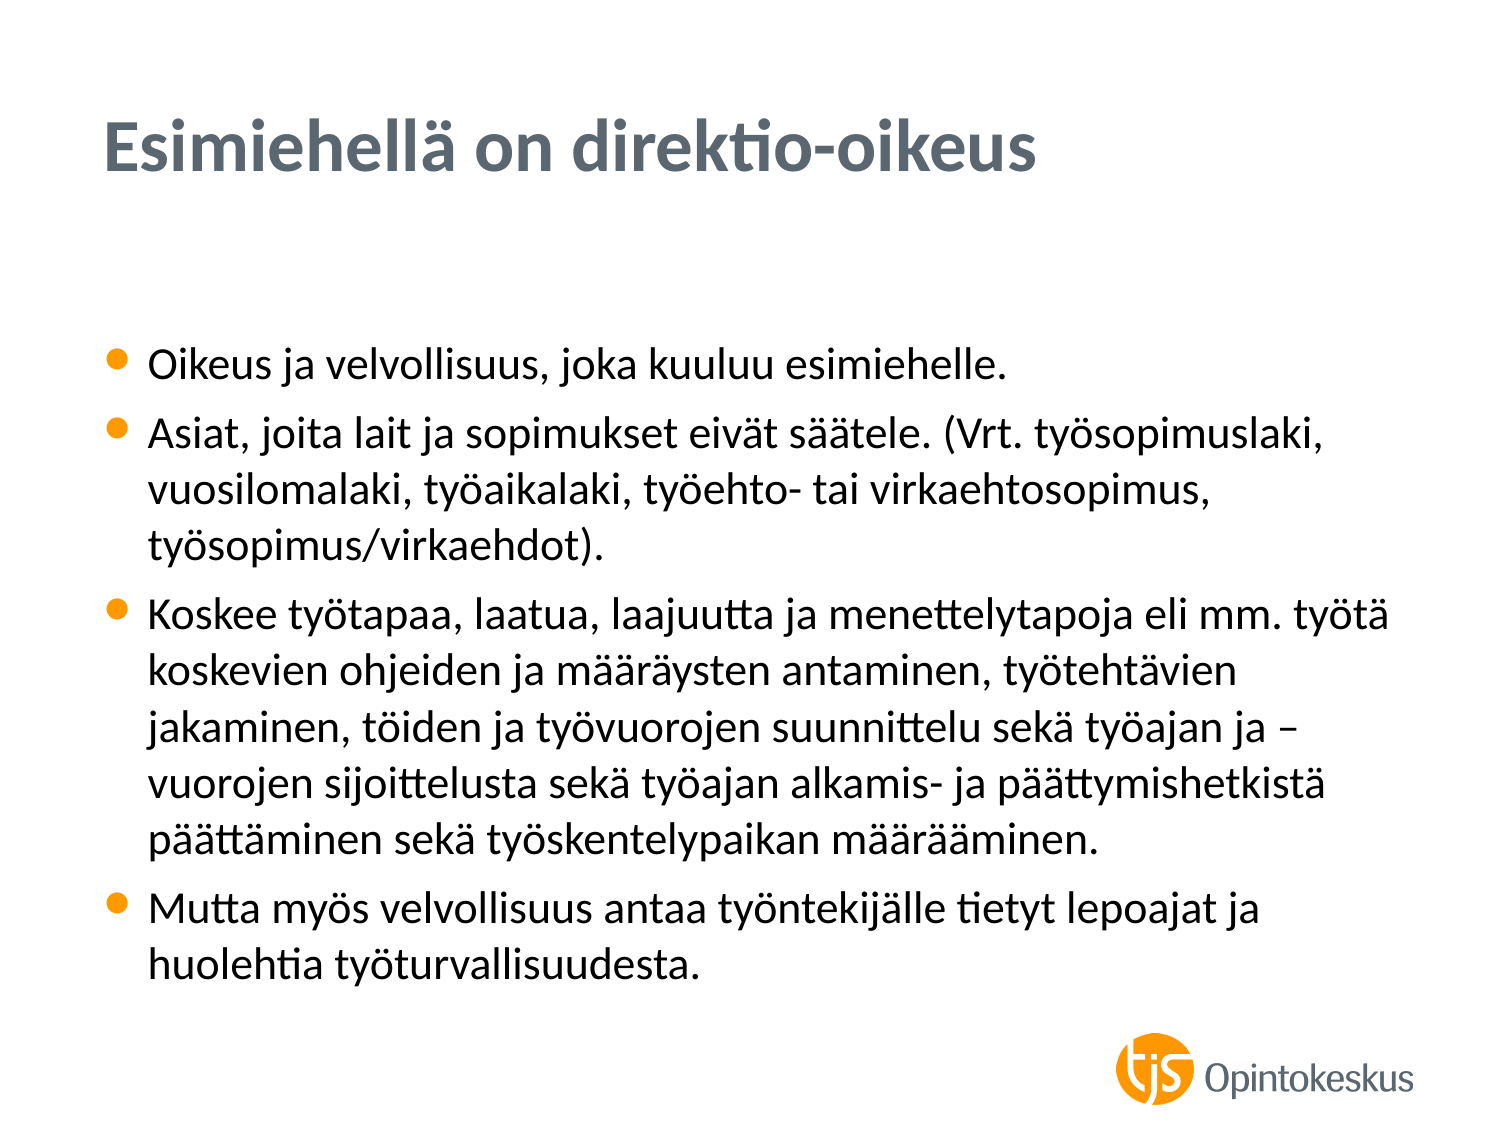

Esimiehellä on direktio-oikeus
# Oikeus ja velvollisuus, joka kuuluu esimiehelle.
Asiat, joita lait ja sopimukset eivät säätele. (Vrt. työsopimuslaki, vuosilomalaki, työaikalaki, työehto- tai virkaehtosopimus, työsopimus/virkaehdot).
Koskee työtapaa, laatua, laajuutta ja menettelytapoja eli mm. työtä koskevien ohjeiden ja määräysten antaminen, työtehtävien jakaminen, töiden ja työvuorojen suunnittelu sekä työajan ja –vuorojen sijoittelusta sekä työajan alkamis- ja päättymishetkistä päättäminen sekä työskentelypaikan määrääminen.
Mutta myös velvollisuus antaa työntekijälle tietyt lepoajat ja huolehtia työturvallisuudesta.